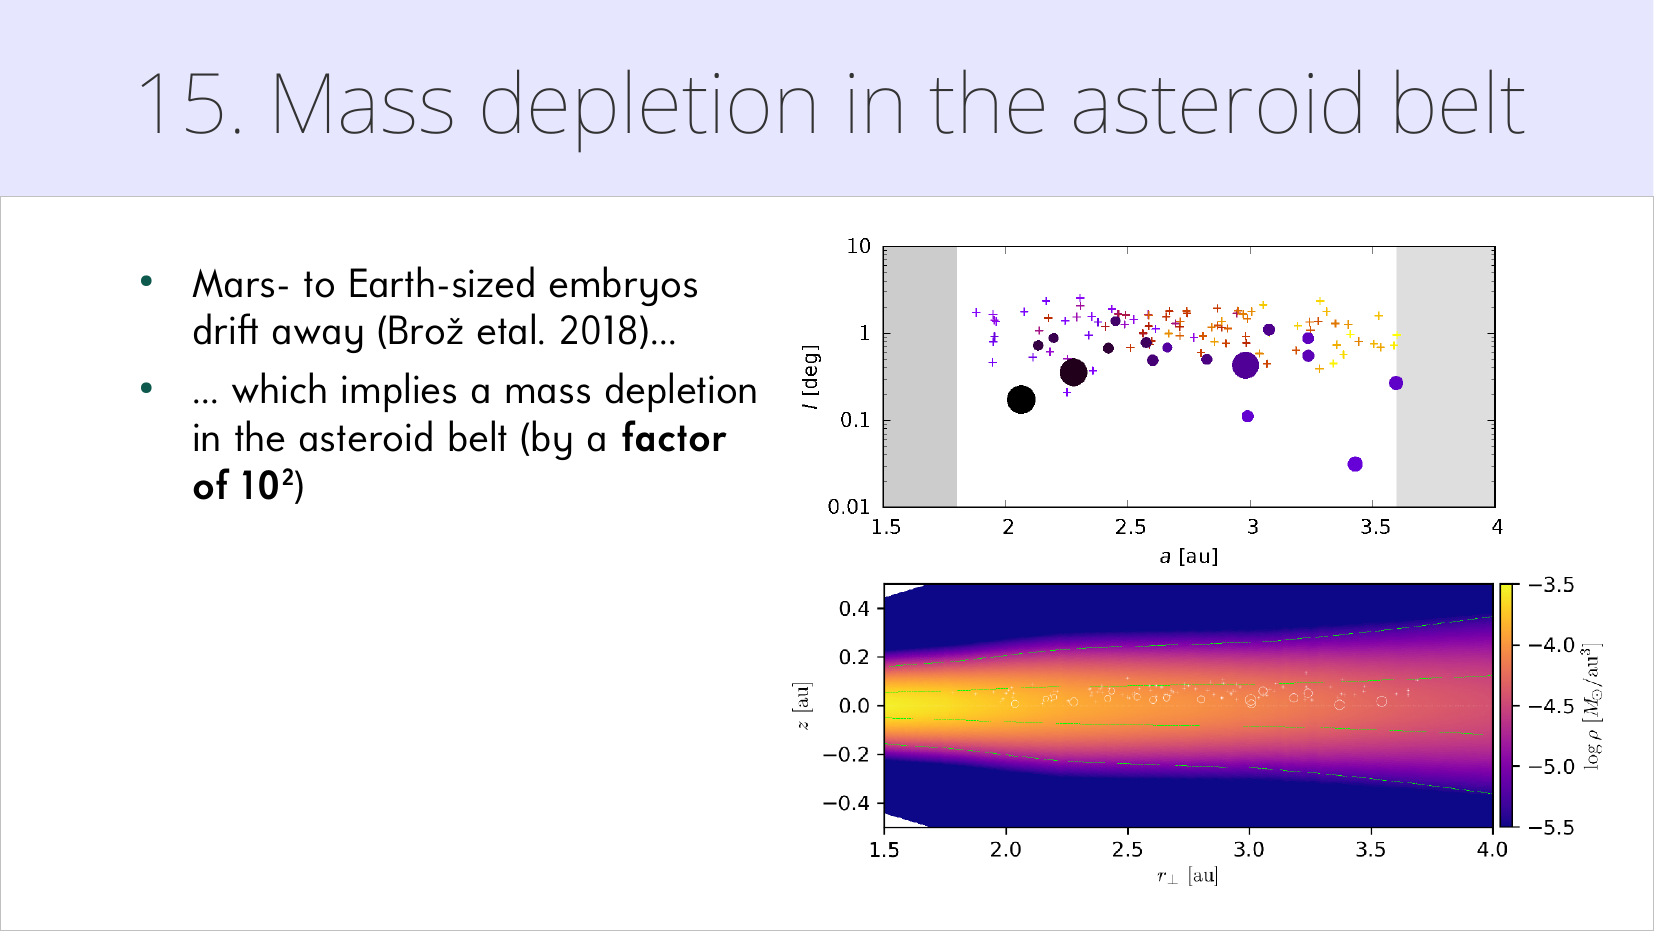

# 15. Mass depletion in the asteroid belt
Mars- to Earth-sized embryos drift away (Brož etal. 2018)...
... which implies a mass depletion in the asteroid belt (by a factor of 102)